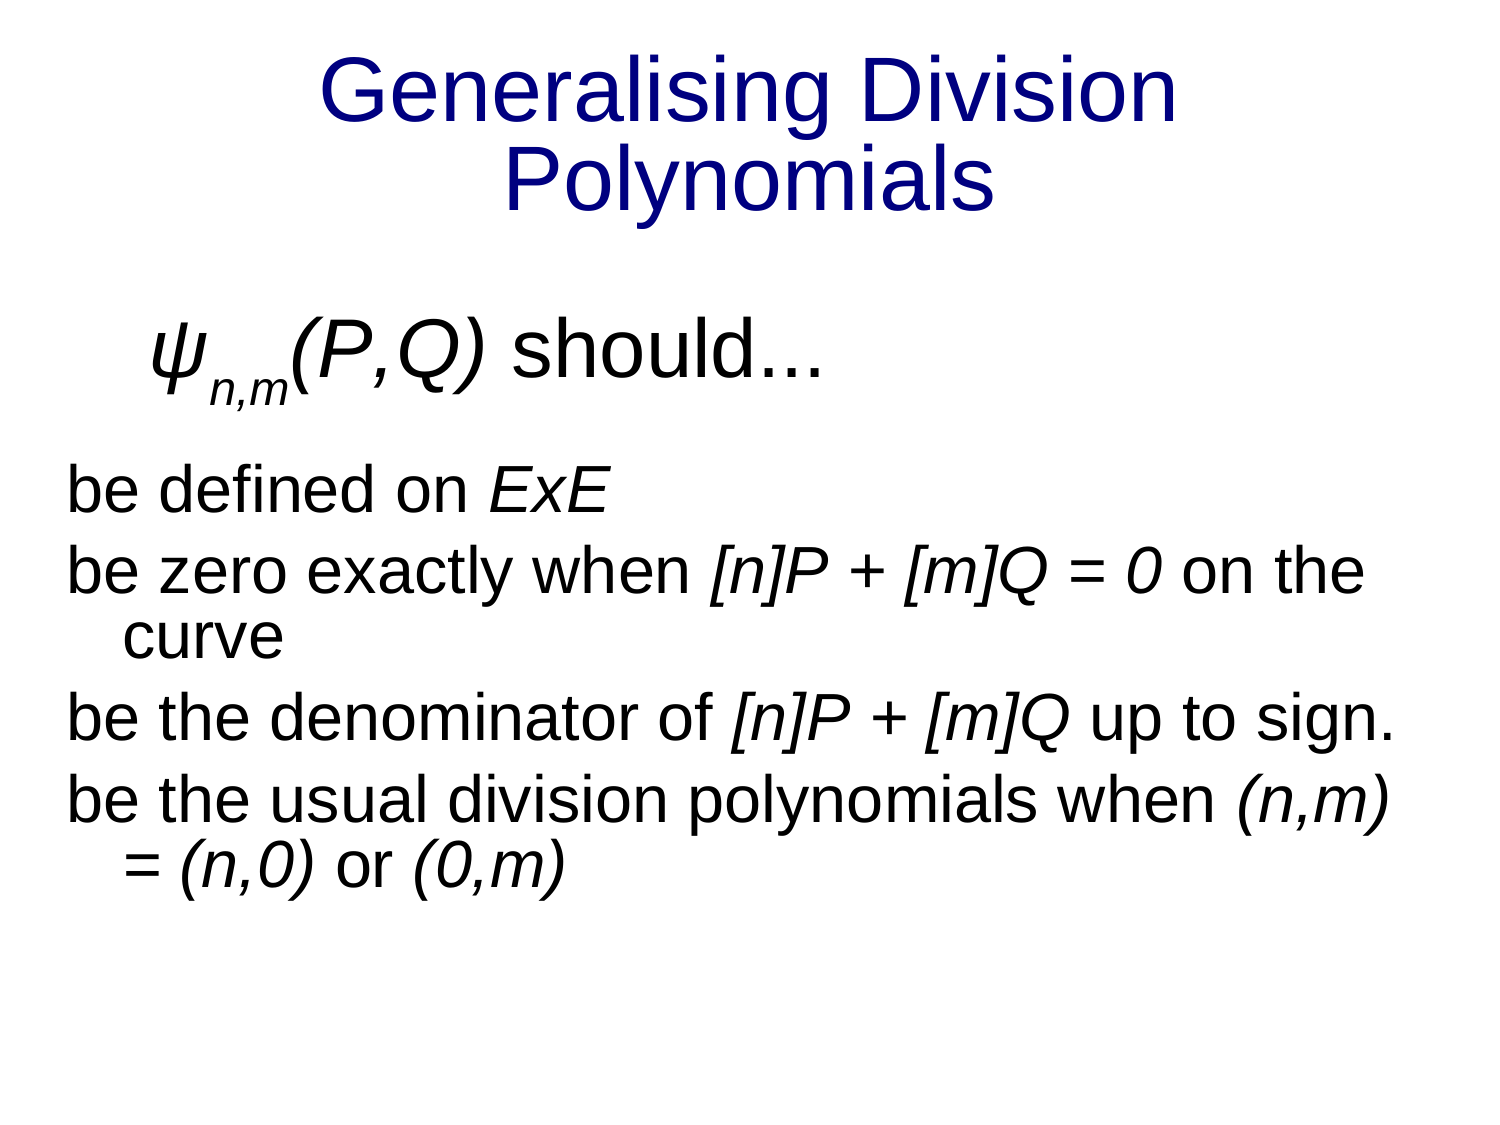

# Generalising Division Polynomials
ψn,m(P,Q) should...
be defined on ExE
be zero exactly when [n]P + [m]Q = 0 on the curve
be the denominator of [n]P + [m]Q up to sign.
be the usual division polynomials when (n,m) = (n,0) or (0,m)‏